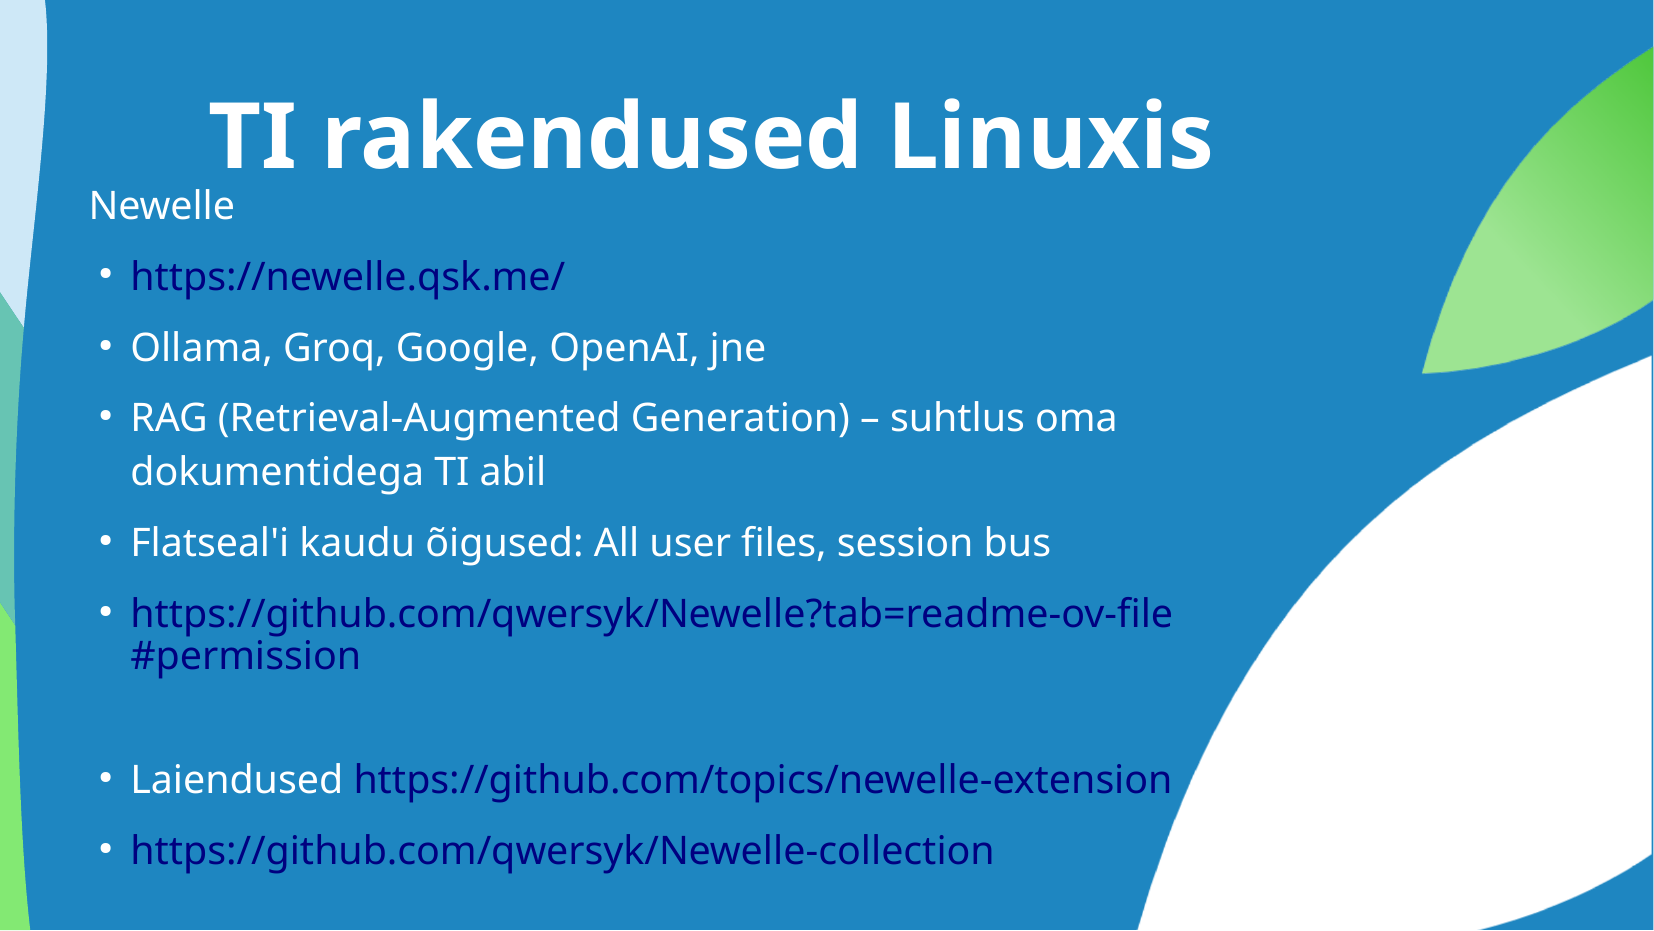

# TI rakendused Linuxis
Newelle
https://newelle.qsk.me/
Ollama, Groq, Google, OpenAI, jne
RAG (Retrieval-Augmented Generation) – suhtlus oma dokumentidega TI abil
Flatseal'i kaudu õigused: All user files, session bus
https://github.com/qwersyk/Newelle?tab=readme-ov-file#permission
Laiendused https://github.com/topics/newelle-extension
https://github.com/qwersyk/Newelle-collection